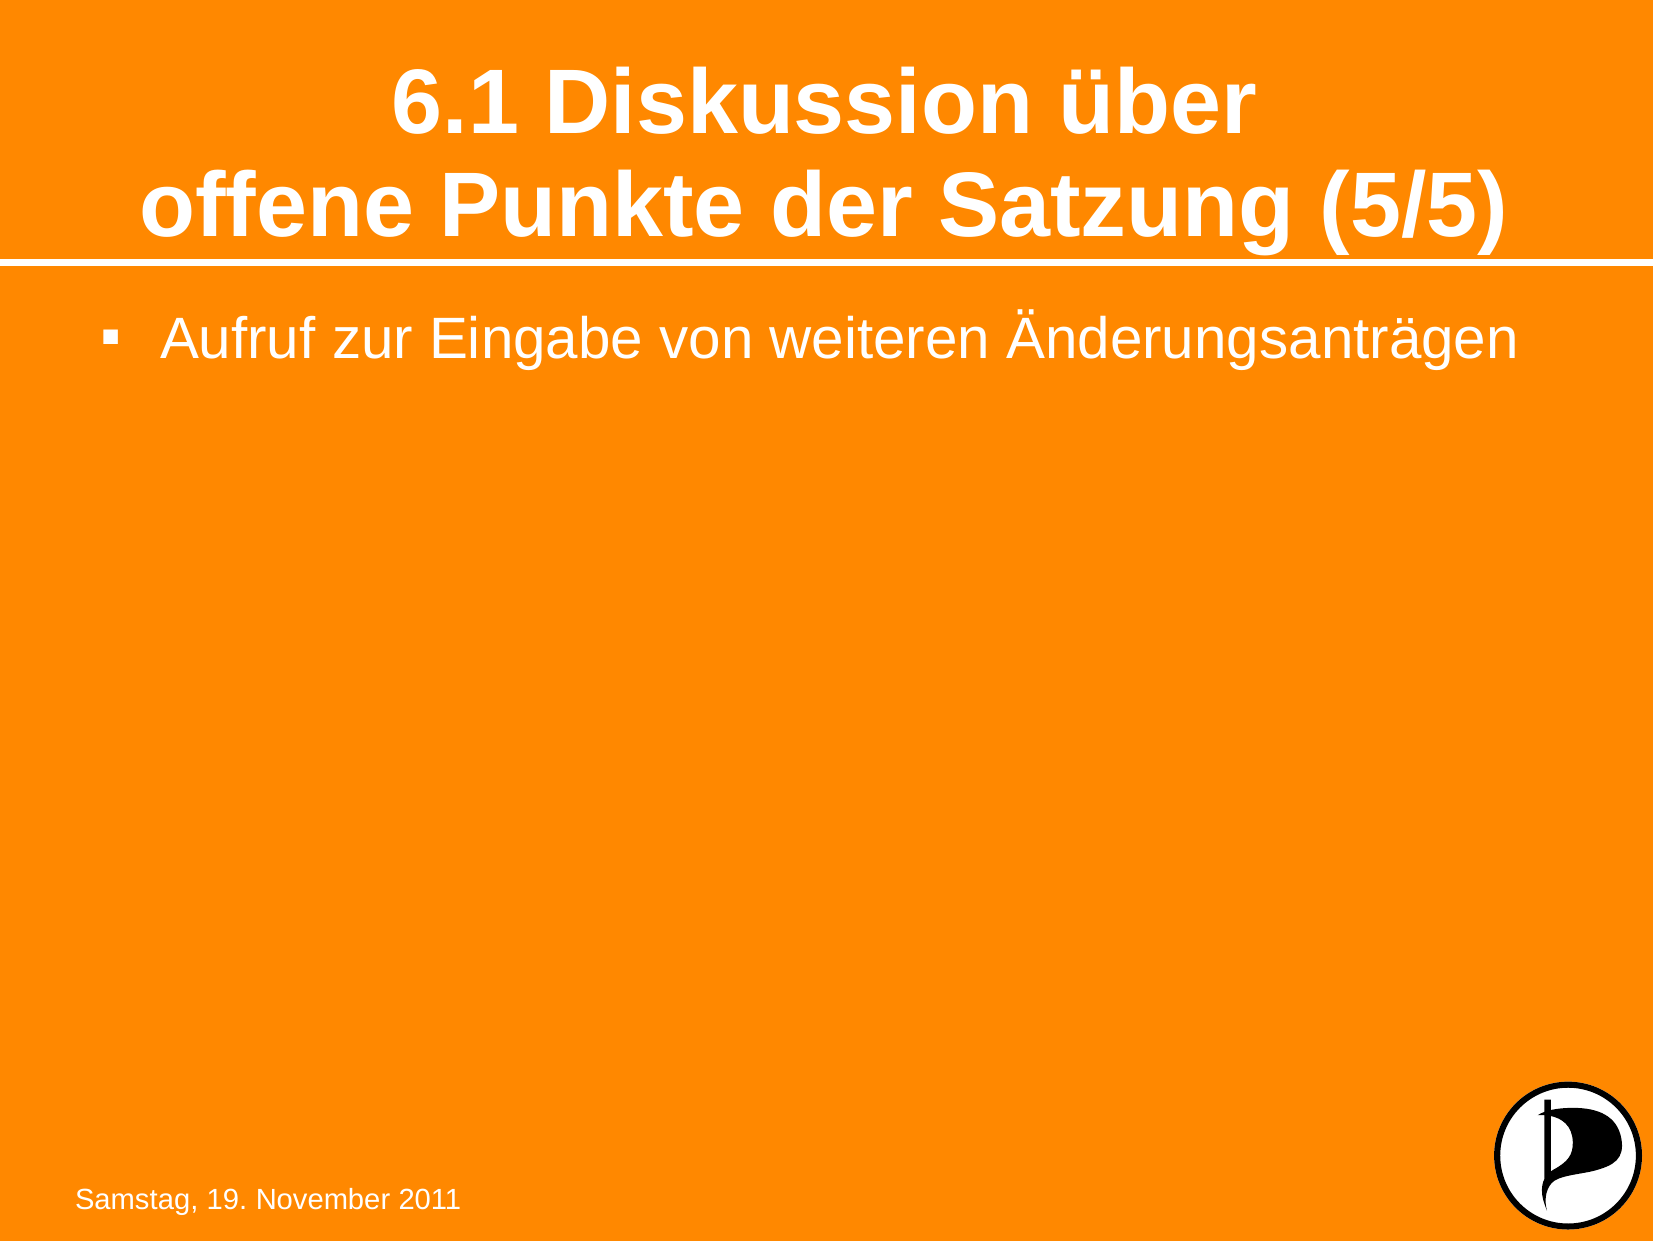

# 6.1 Diskussion über offene Punkte der Satzung (5/5)
Aufruf zur Eingabe von weiteren Änderungsanträgen